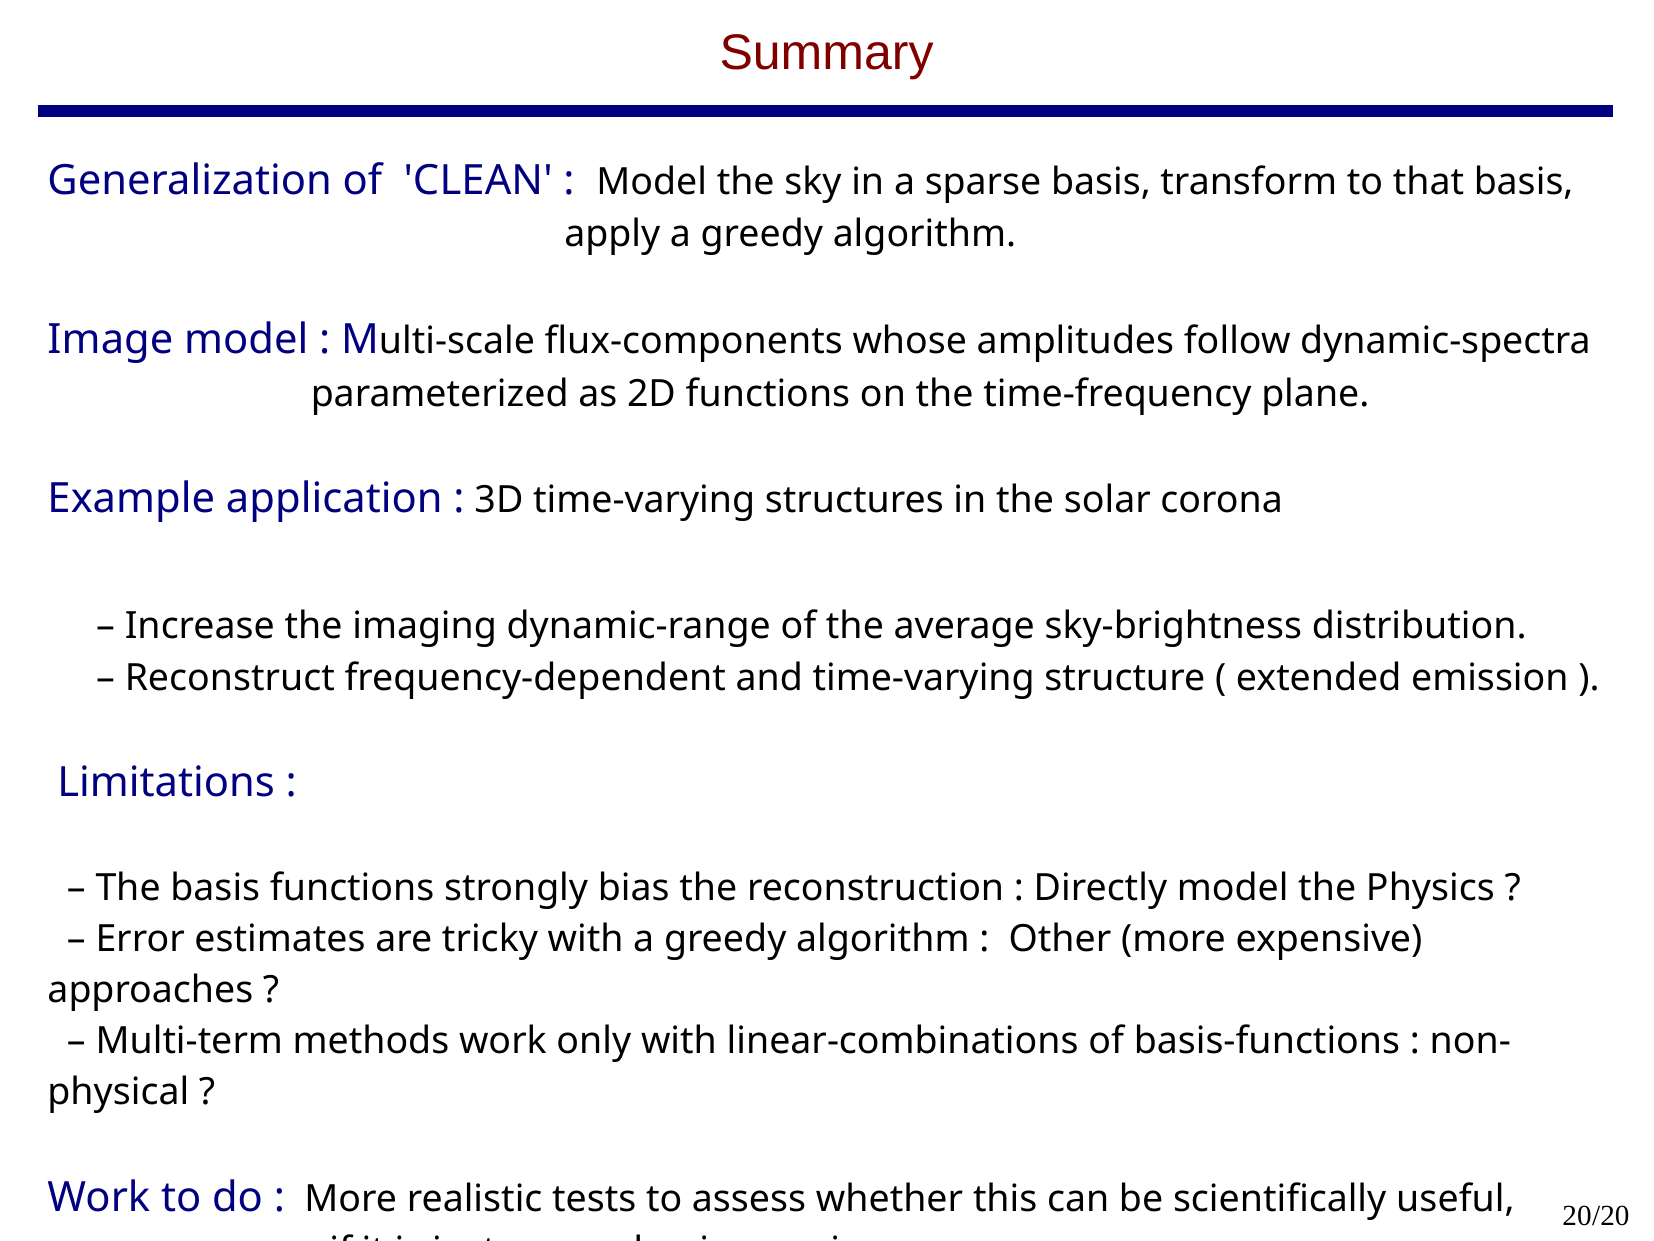

# Summary
Generalization of 'CLEAN' : Model the sky in a sparse basis, transform to that basis,
 apply a greedy algorithm.
Image model : Multi-scale flux-components whose amplitudes follow dynamic-spectra
 parameterized as 2D functions on the time-frequency plane.
Example application : 3D time-varying structures in the solar corona
 – Increase the imaging dynamic-range of the average sky-brightness distribution.
 – Reconstruct frequency-dependent and time-varying structure ( extended emission ).
 Limitations :
 – The basis functions strongly bias the reconstruction : Directly model the Physics ?
 – Error estimates are tricky with a greedy algorithm : Other (more expensive) approaches ?
 – Multi-term methods work only with linear-combinations of basis-functions : non-physical ?
Work to do : More realistic tests to assess whether this can be scientifically useful,
 or if it is just an academic exercise.
 For example.... Can some of the solar coronal magnetography goals planned for FASR
 be done with VLA uv-coverage ? From this proof-of-concept test, maybe....
20